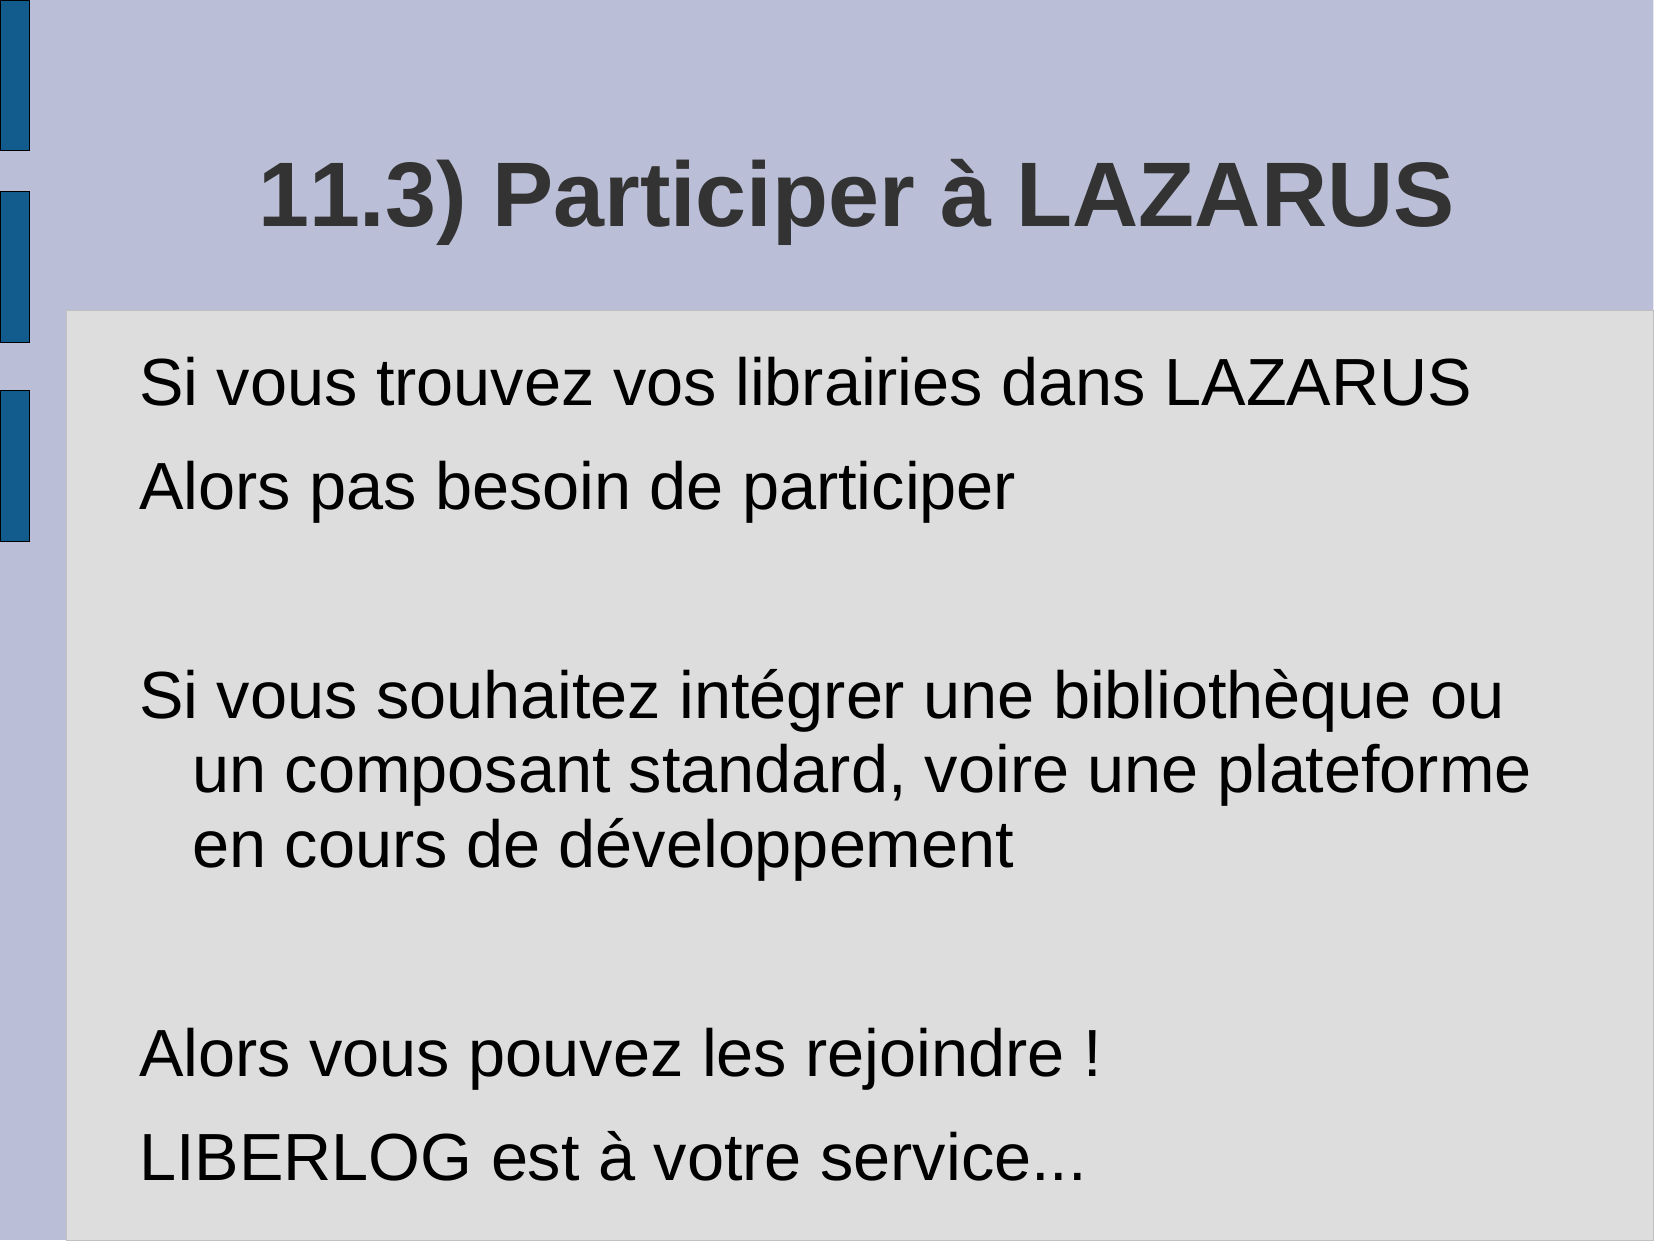

# 11.3) Participer à LAZARUS
Si vous trouvez vos librairies dans LAZARUS
Alors pas besoin de participer
Si vous souhaitez intégrer une bibliothèque ou un composant standard, voire une plateforme en cours de développement
Alors vous pouvez les rejoindre !
LIBERLOG est à votre service...